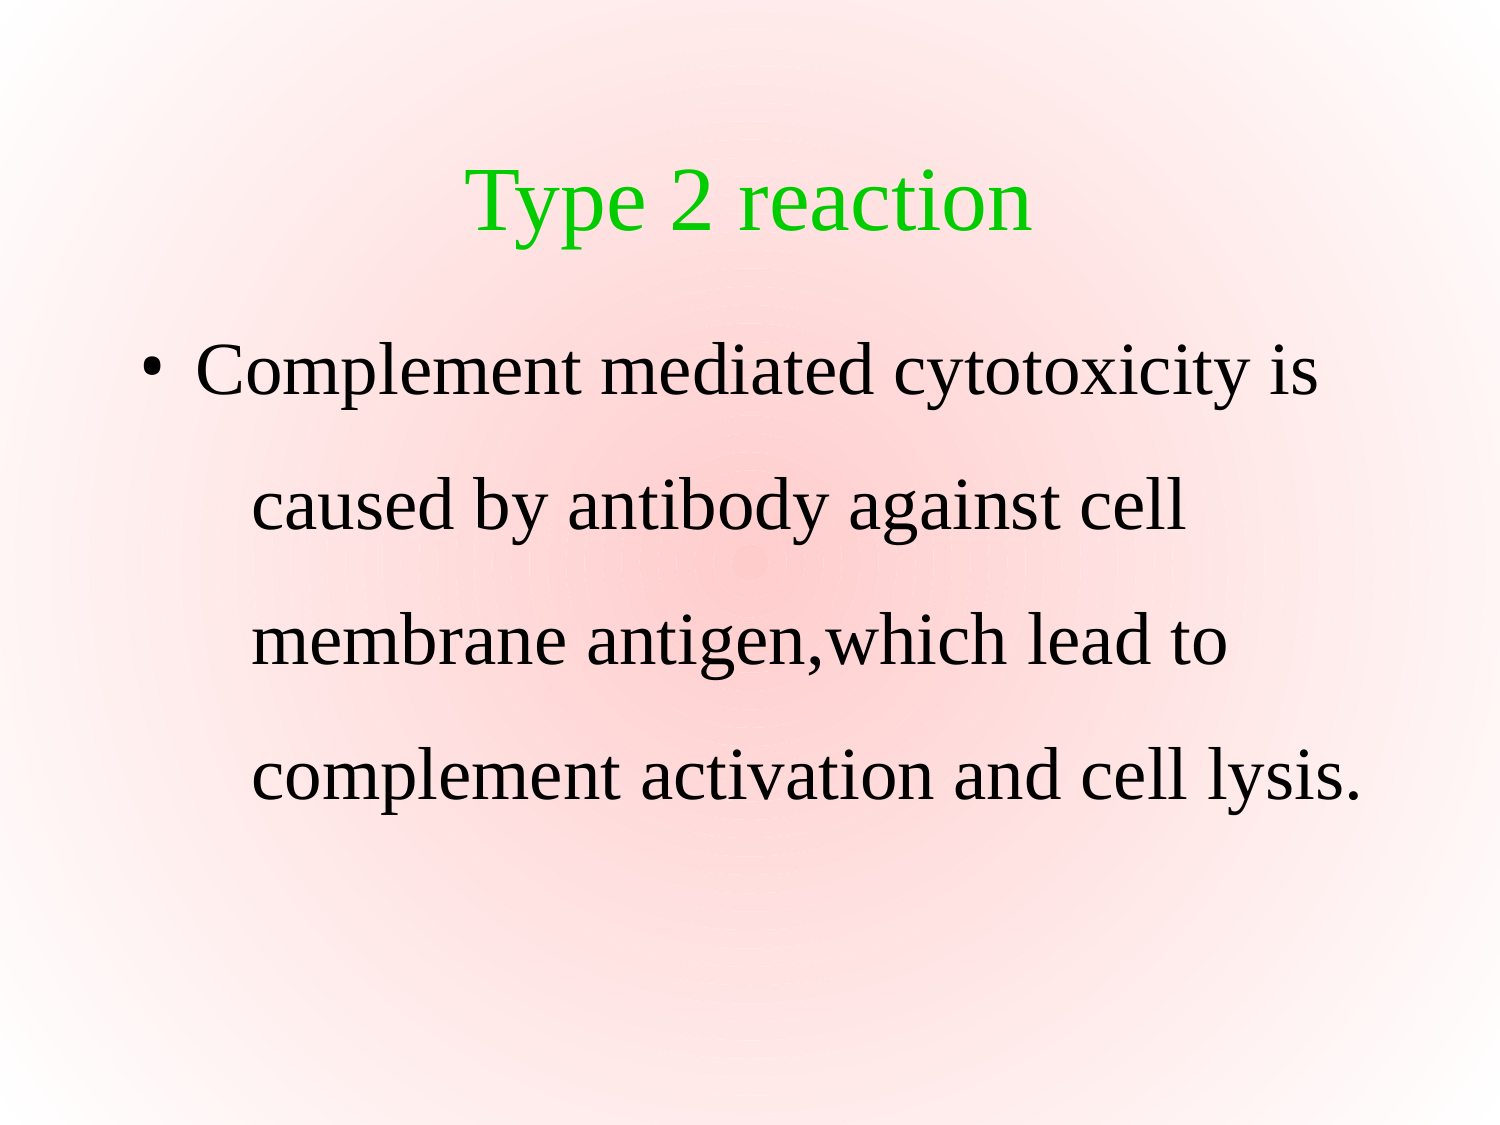

# Type 2 reaction
Complement mediated cytotoxicity is caused by antibody against cell membrane antigen,which lead to complement activation and cell lysis.